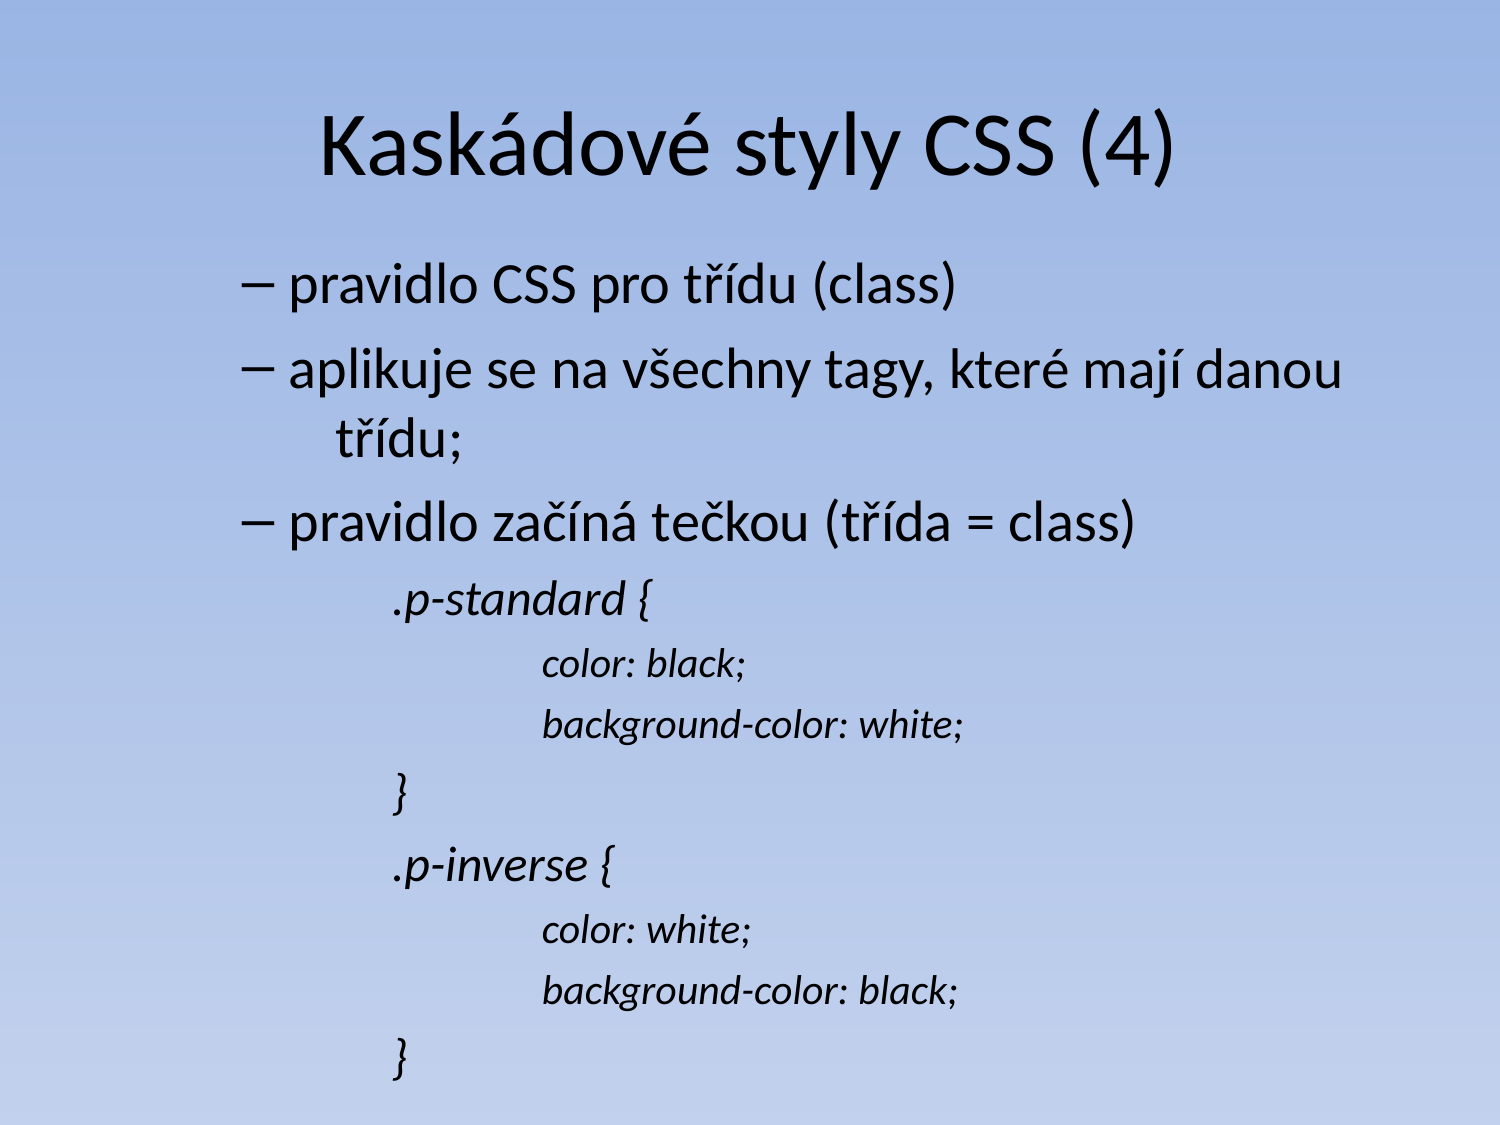

# Kaskádové styly CSS (4)
pravidlo CSS pro třídu (class)
aplikuje se na všechny tagy, které mají danou třídu;
pravidlo začíná tečkou (třída = class)
.p-standard {
color: black;
background-color: white;
}
.p-inverse {
color: white;
background-color: black;
}